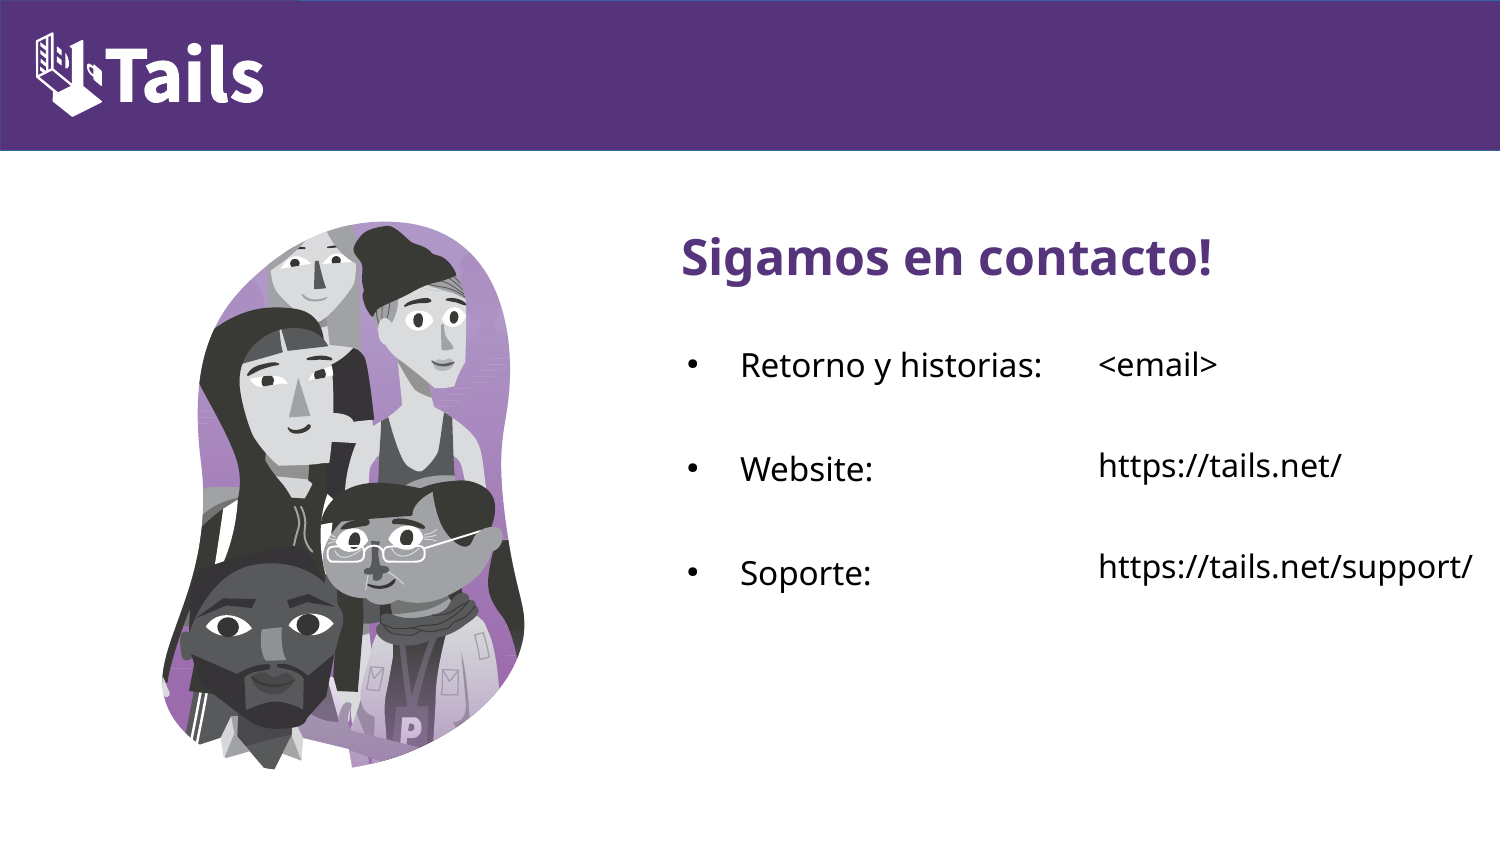

# Sigamos en contacto!
Retorno y historias:
Website:
Soporte:
<email>
https://tails.net/
https://tails.net/support/